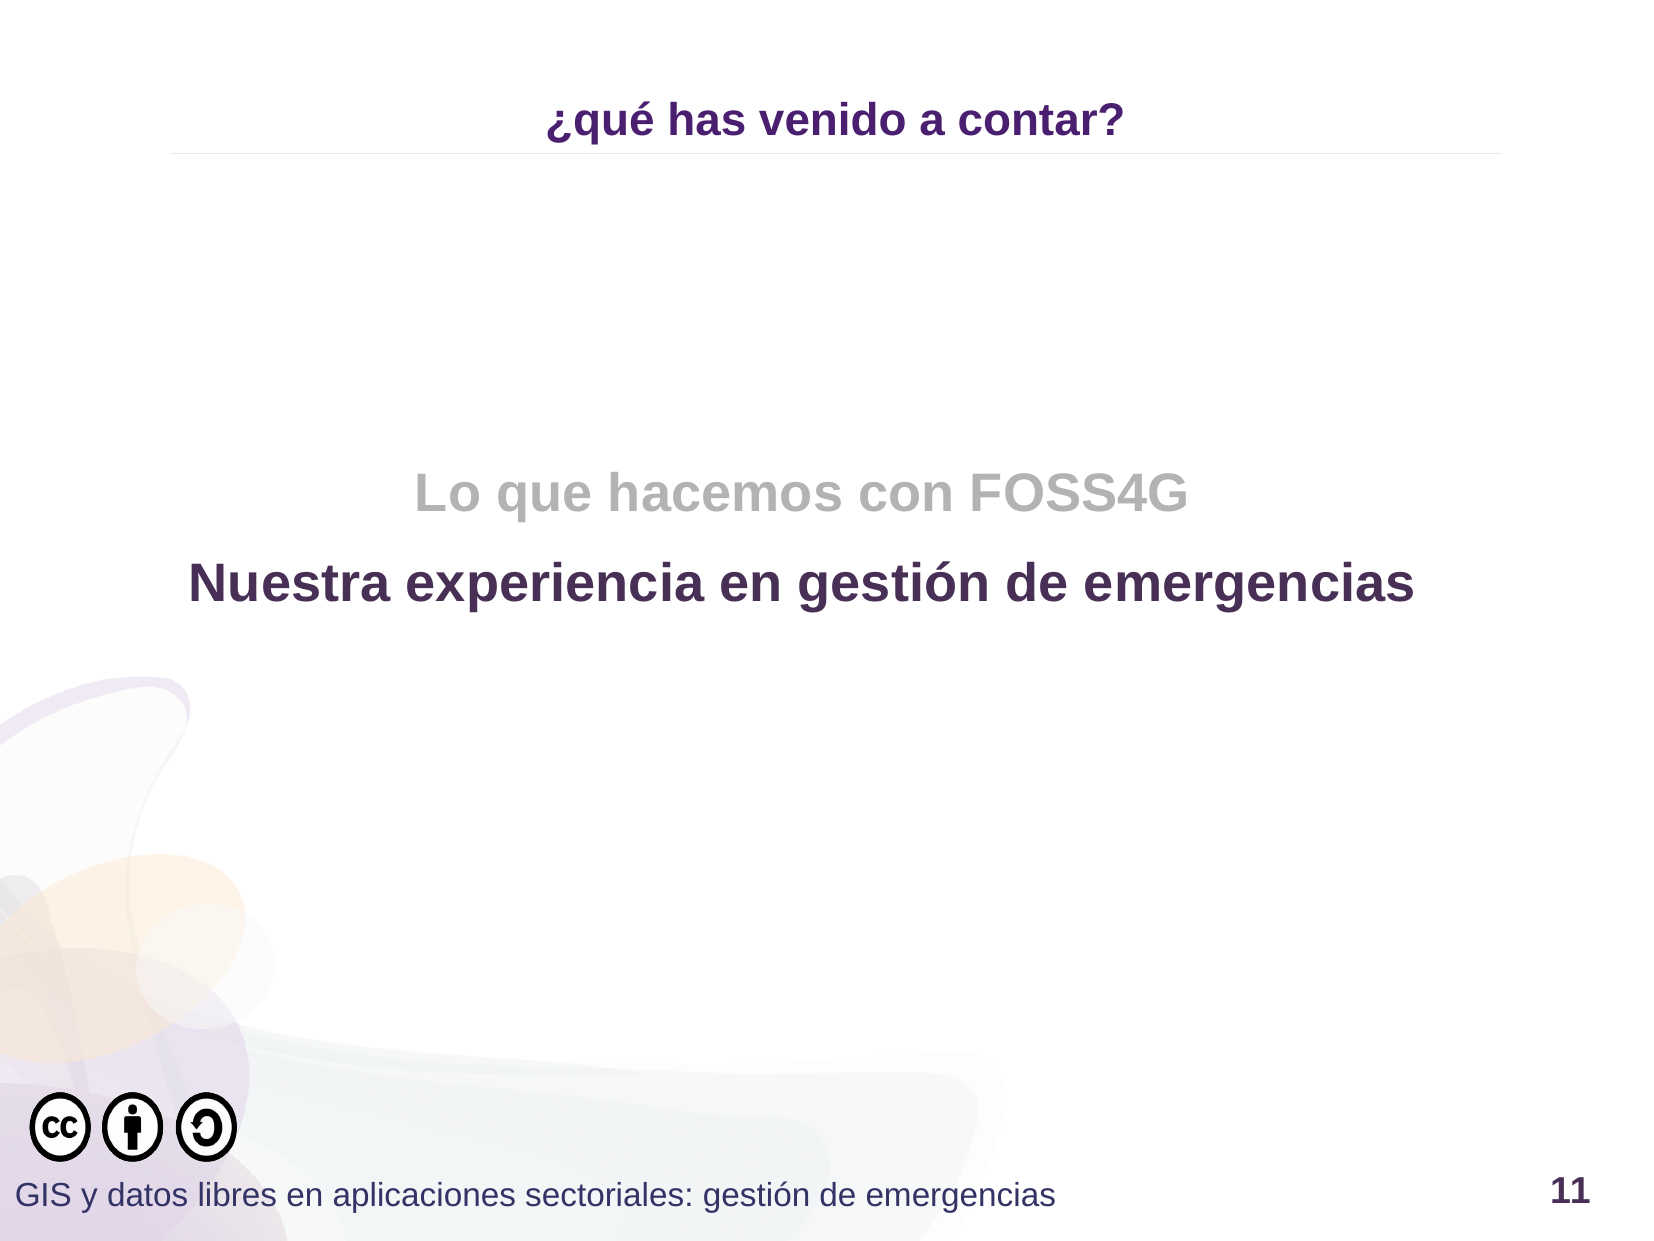

¿qué has venido a contar?
#
Lo que hacemos con FOSS4G
Nuestra experiencia en gestión de emergencias